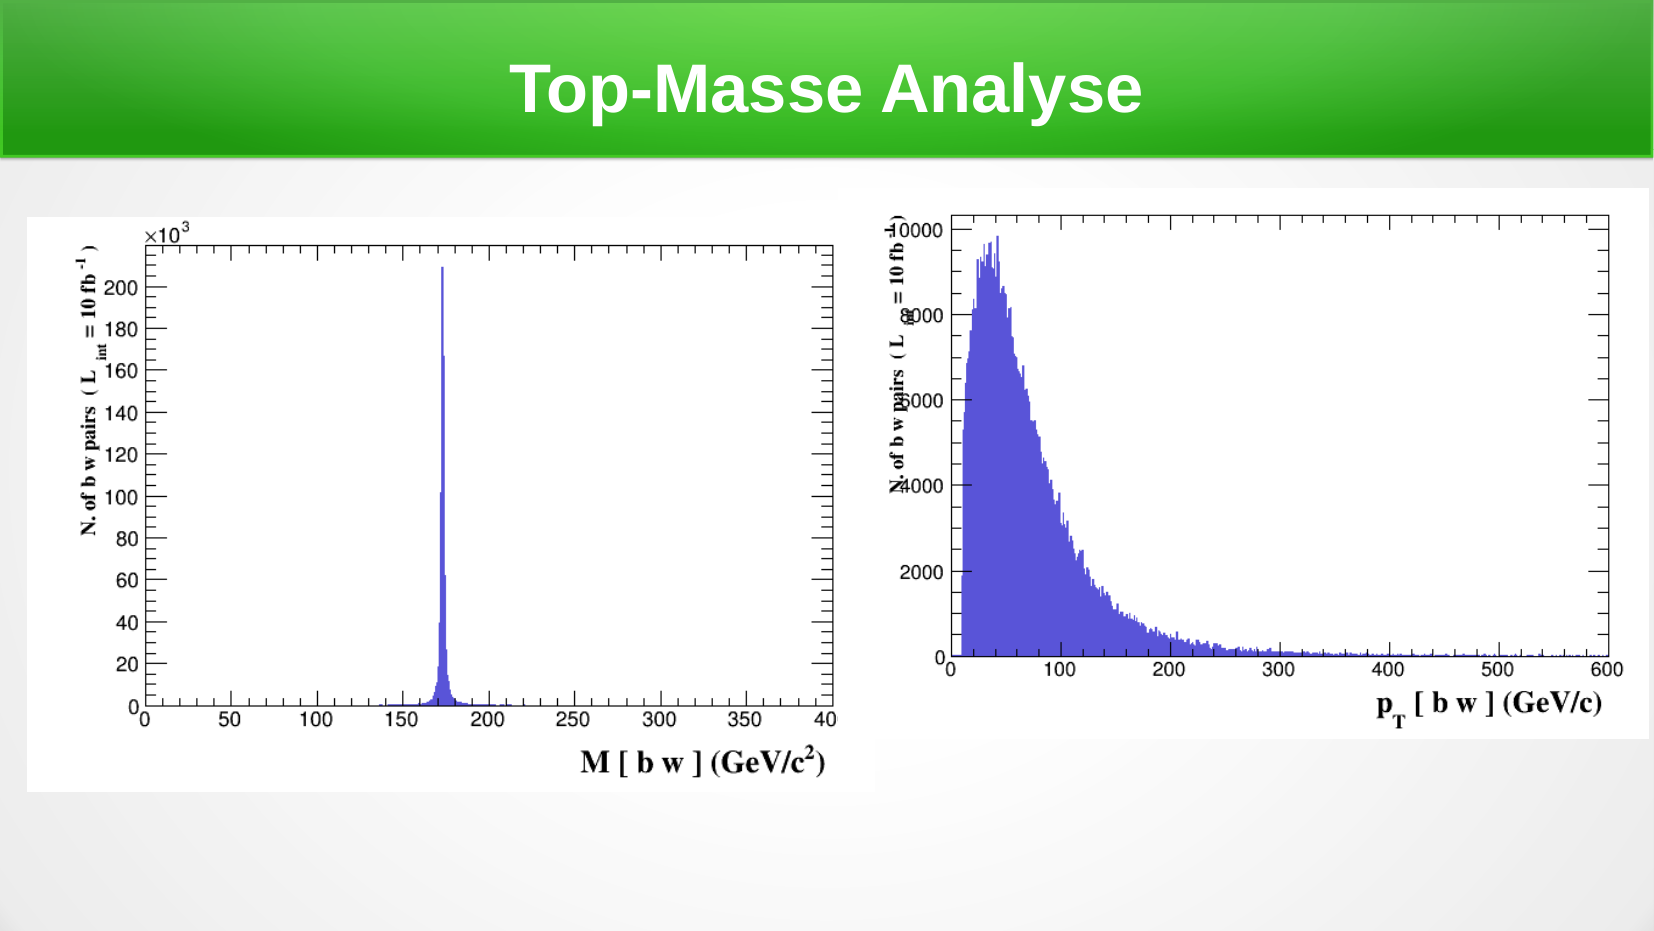

# Top-Masse Analyse
Grafiken mit 10000 Bins